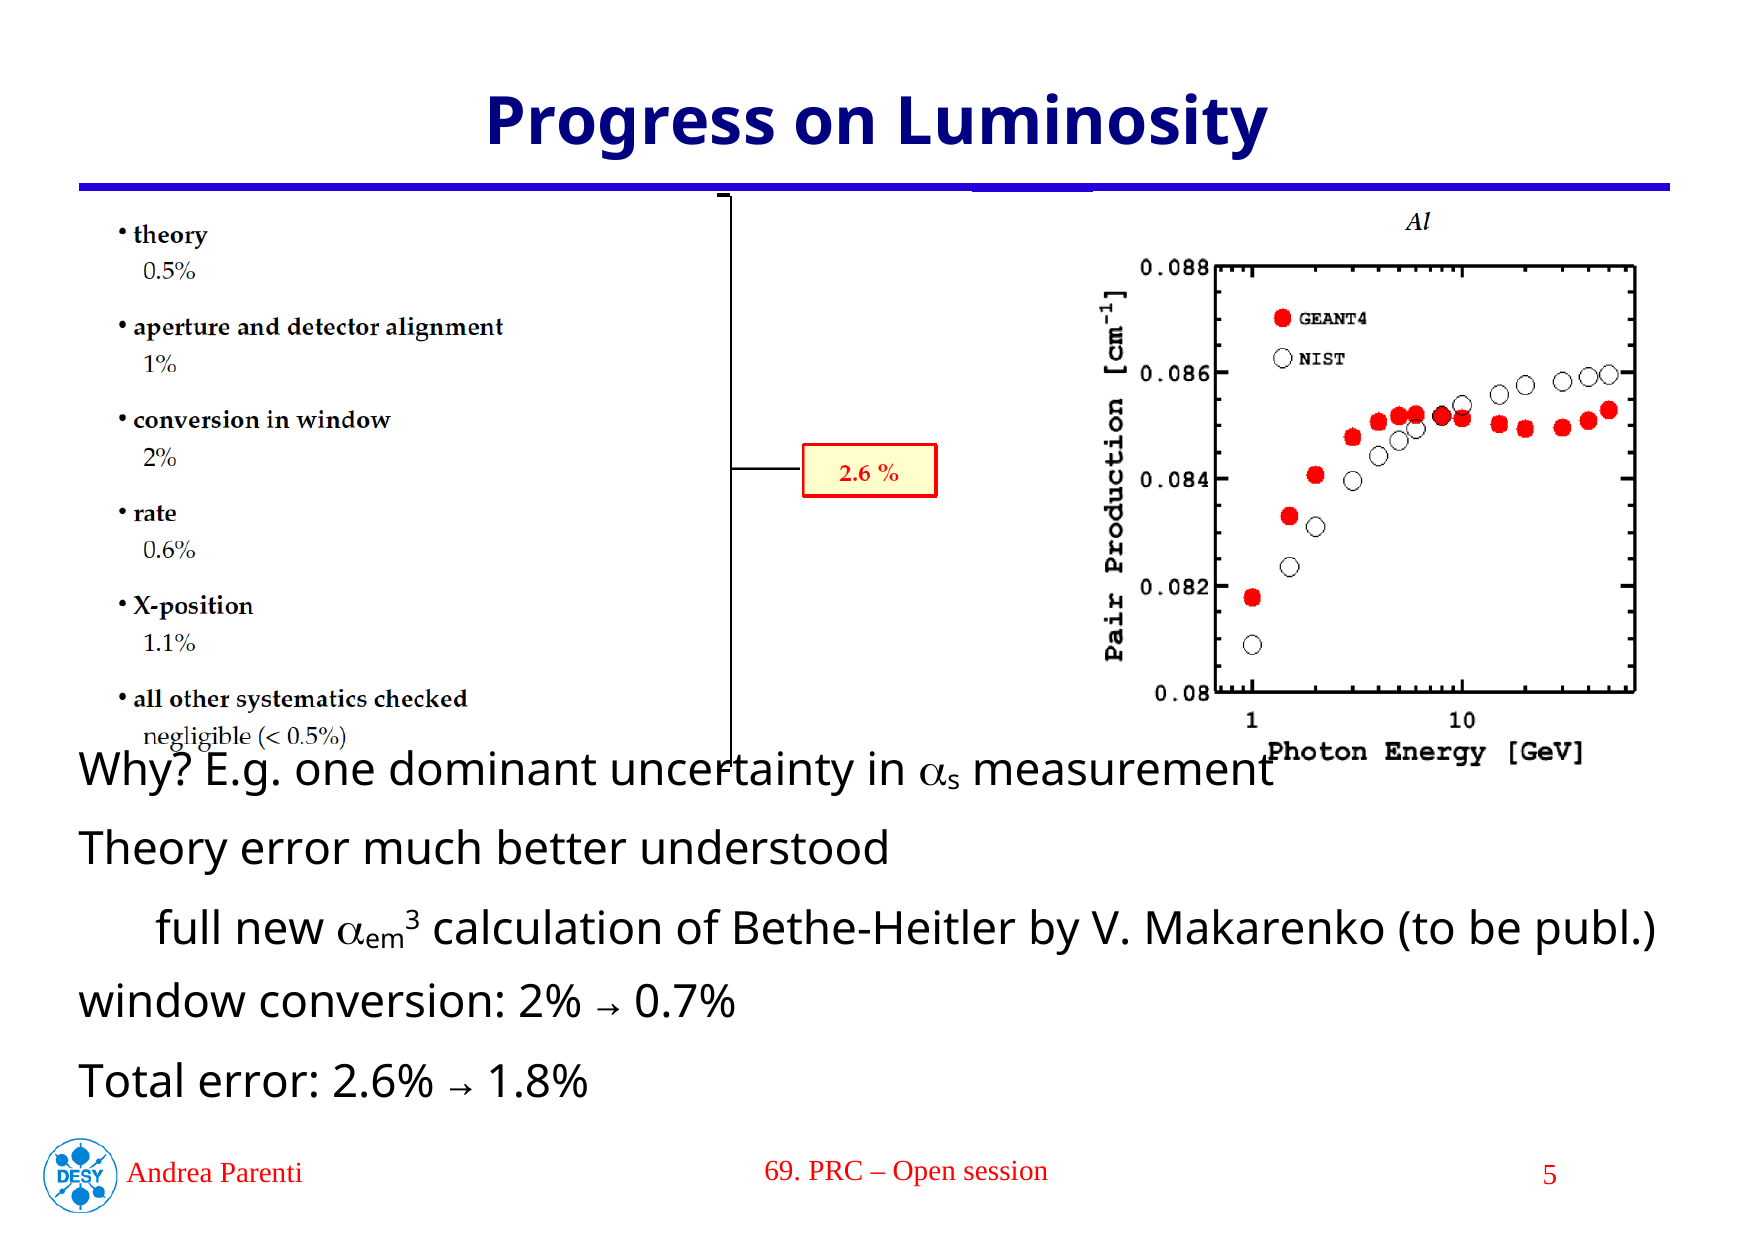

# Progress on Luminosity
Why? E.g. one dominant uncertainty in as measurement
Theory error much better understood
full new aem3 calculation of Bethe-Heitler by V. Makarenko (to be publ.)
window conversion: 2% → 0.7%
Total error: 2.6% → 1.8%